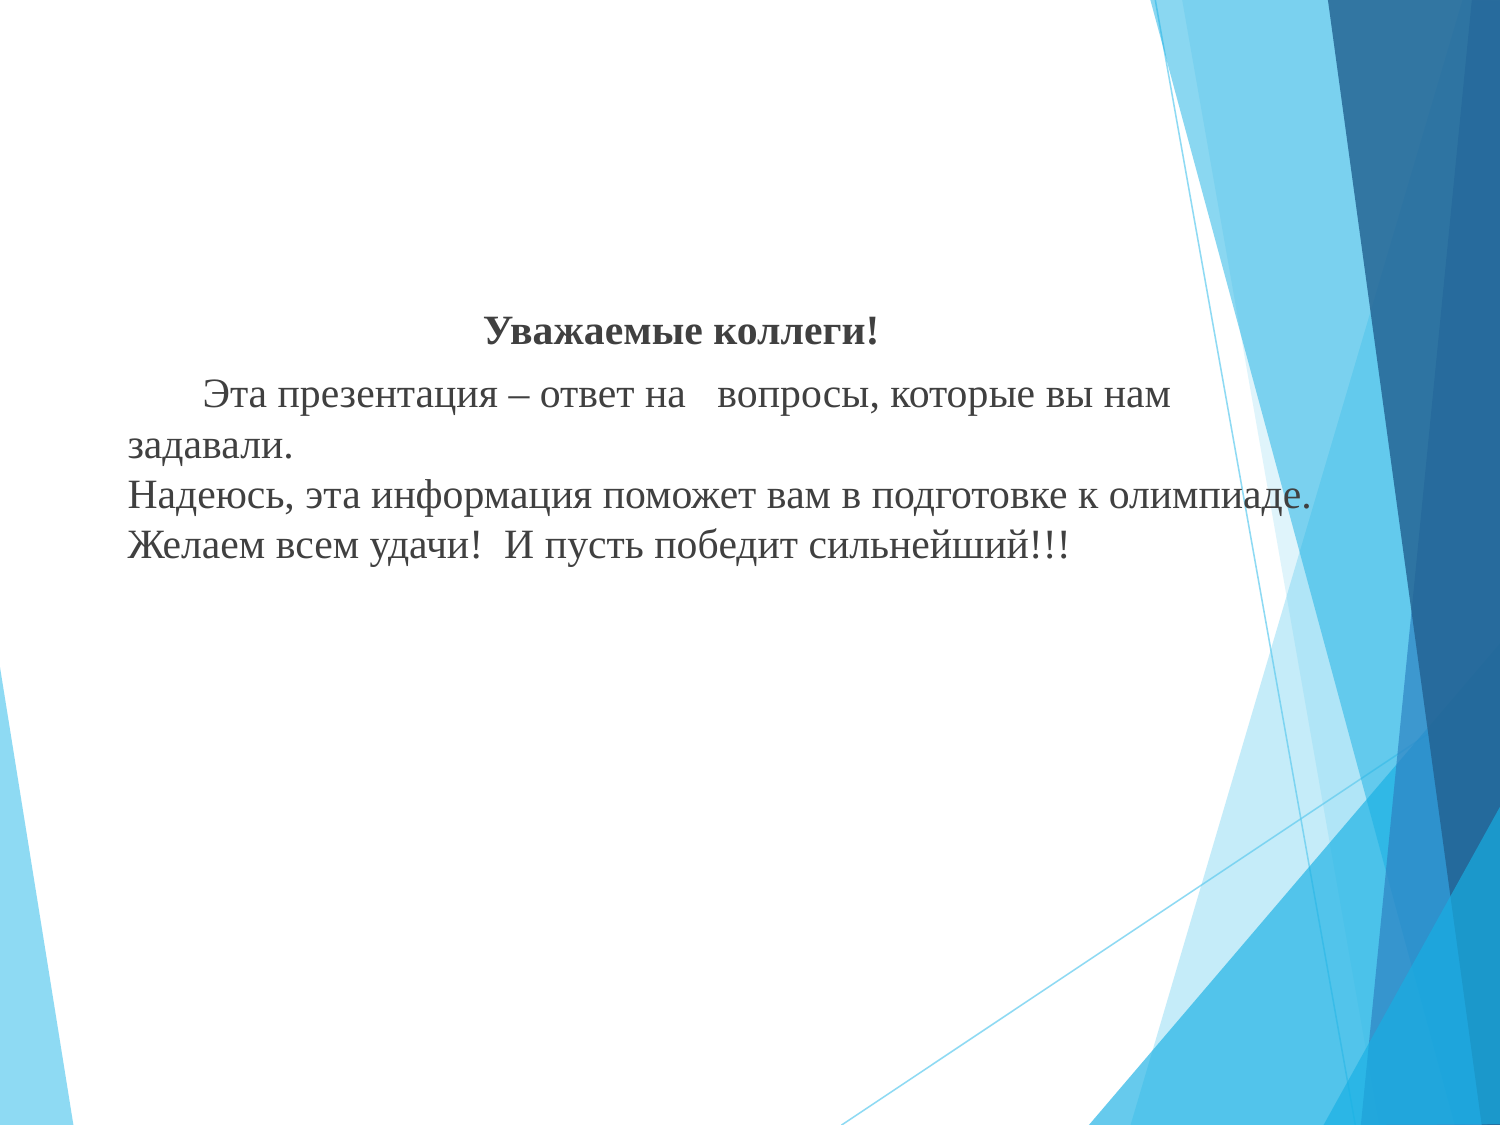

#
Уважаемые коллеги!
Эта презентация – ответ на вопросы, которые вы нам задавали.
Надеюсь, эта информация поможет вам в подготовке к олимпиаде. Желаем всем удачи! И пусть победит сильнейший!!!